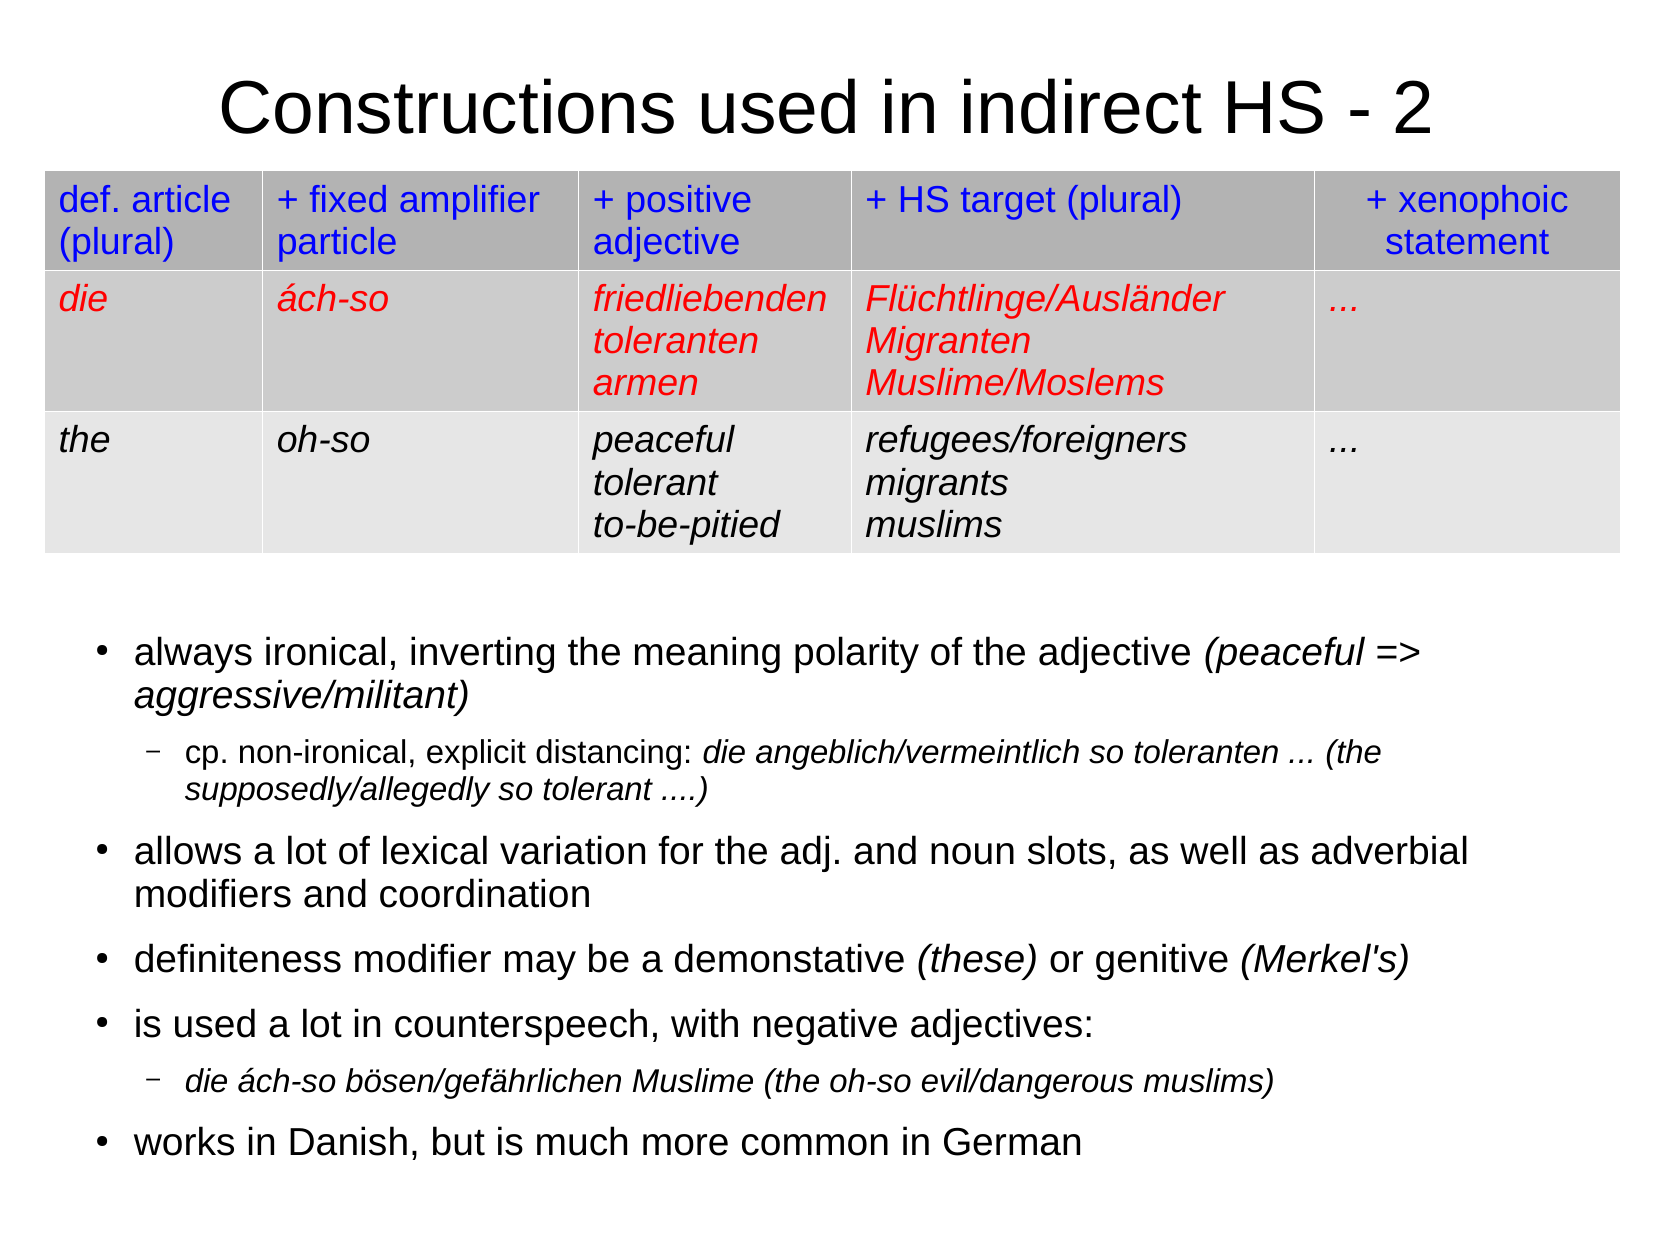

# Constructions used in indirect HS - 2
| def. article (plural) | + fixed amplifier particle | + positive adjective | + HS target (plural) | + xenophoic statement |
| --- | --- | --- | --- | --- |
| die | ách-so | friedliebenden toleranten armen | Flüchtlinge/Ausländer Migranten Muslime/Moslems | ... |
| the | oh-so | peaceful tolerant to-be-pitied | refugees/foreigners migrants muslims | ... |
always ironical, inverting the meaning polarity of the adjective (peaceful => aggressive/militant)
cp. non-ironical, explicit distancing: die angeblich/vermeintlich so toleranten ... (the supposedly/allegedly so tolerant ....)
allows a lot of lexical variation for the adj. and noun slots, as well as adverbial modifiers and coordination
definiteness modifier may be a demonstative (these) or genitive (Merkel's)
is used a lot in counterspeech, with negative adjectives:
die ách-so bösen/gefährlichen Muslime (the oh-so evil/dangerous muslims)
works in Danish, but is much more common in German